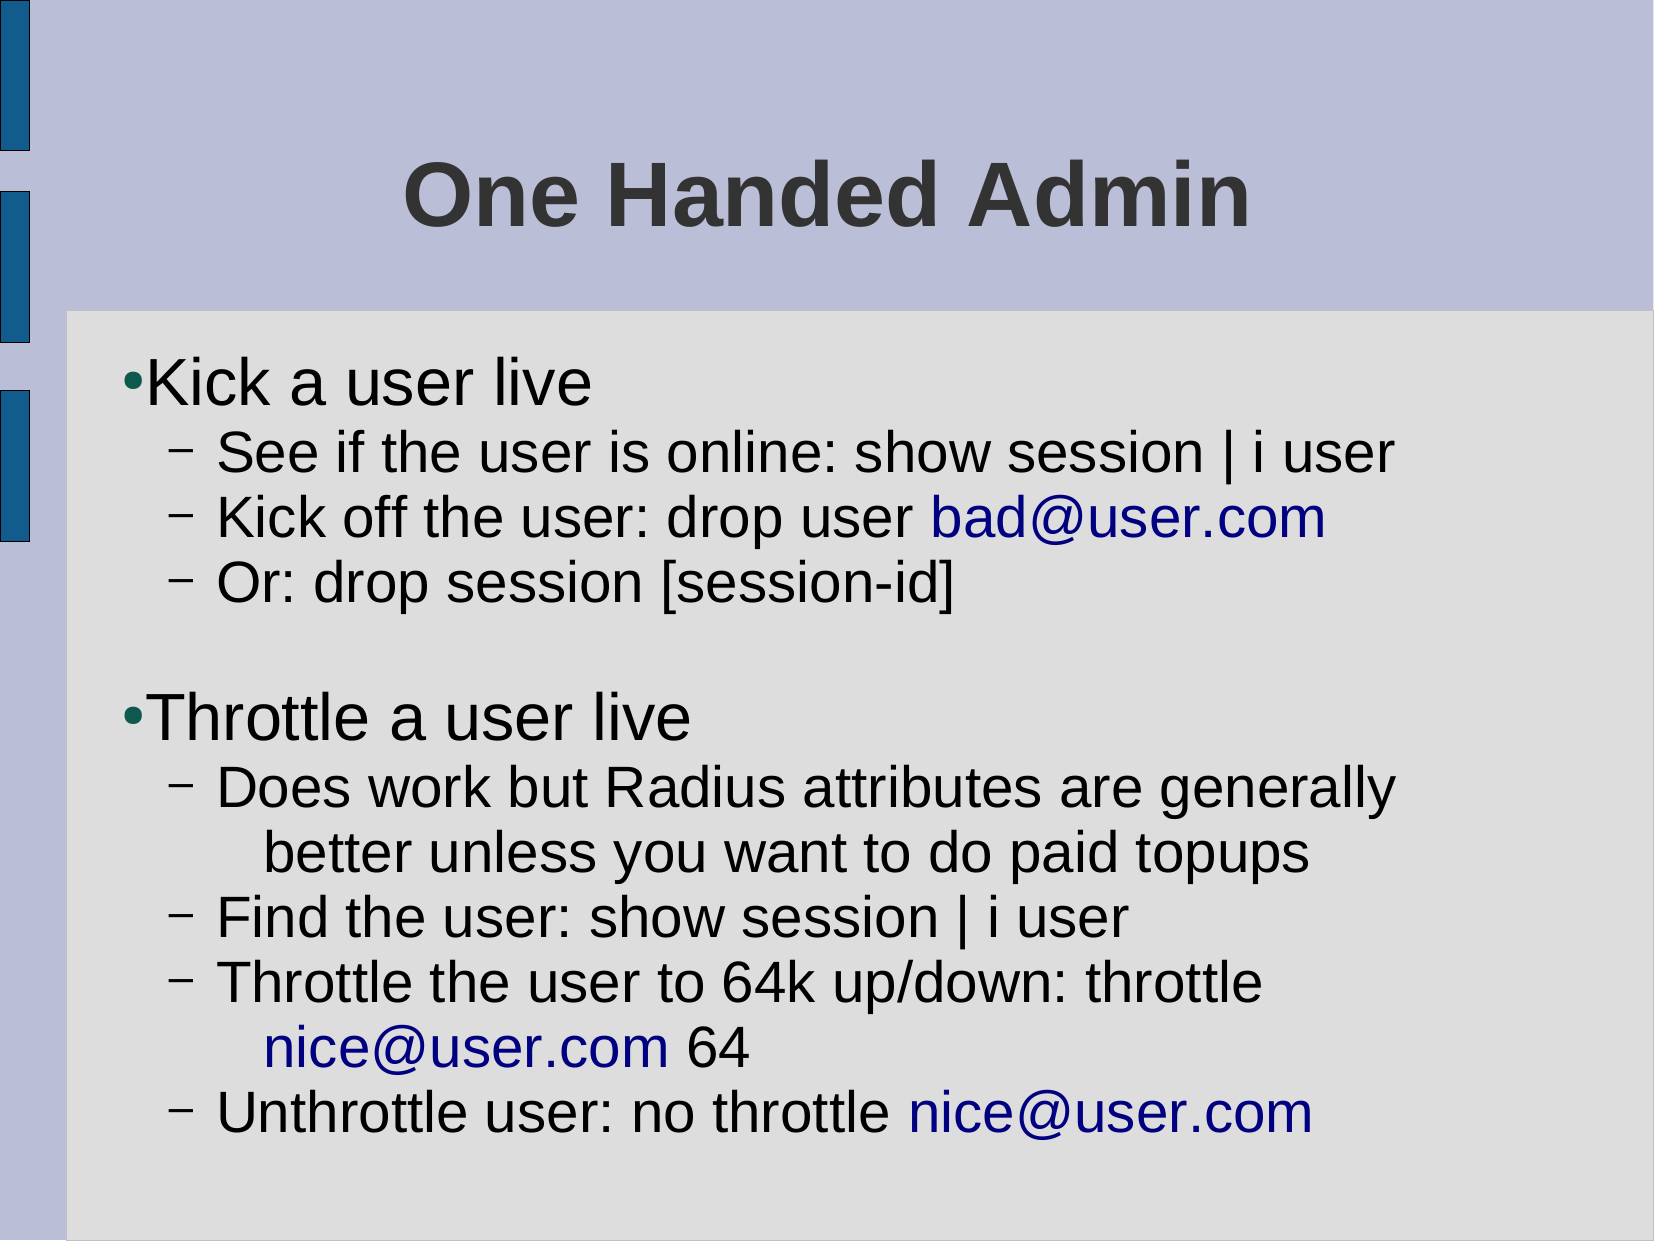

# One Handed Admin
Kick a user live
See if the user is online: show session | i user
Kick off the user: drop user bad@user.com
Or: drop session [session-id]
Throttle a user live
Does work but Radius attributes are generally better unless you want to do paid topups
Find the user: show session | i user
Throttle the user to 64k up/down: throttle nice@user.com 64
Unthrottle user: no throttle nice@user.com